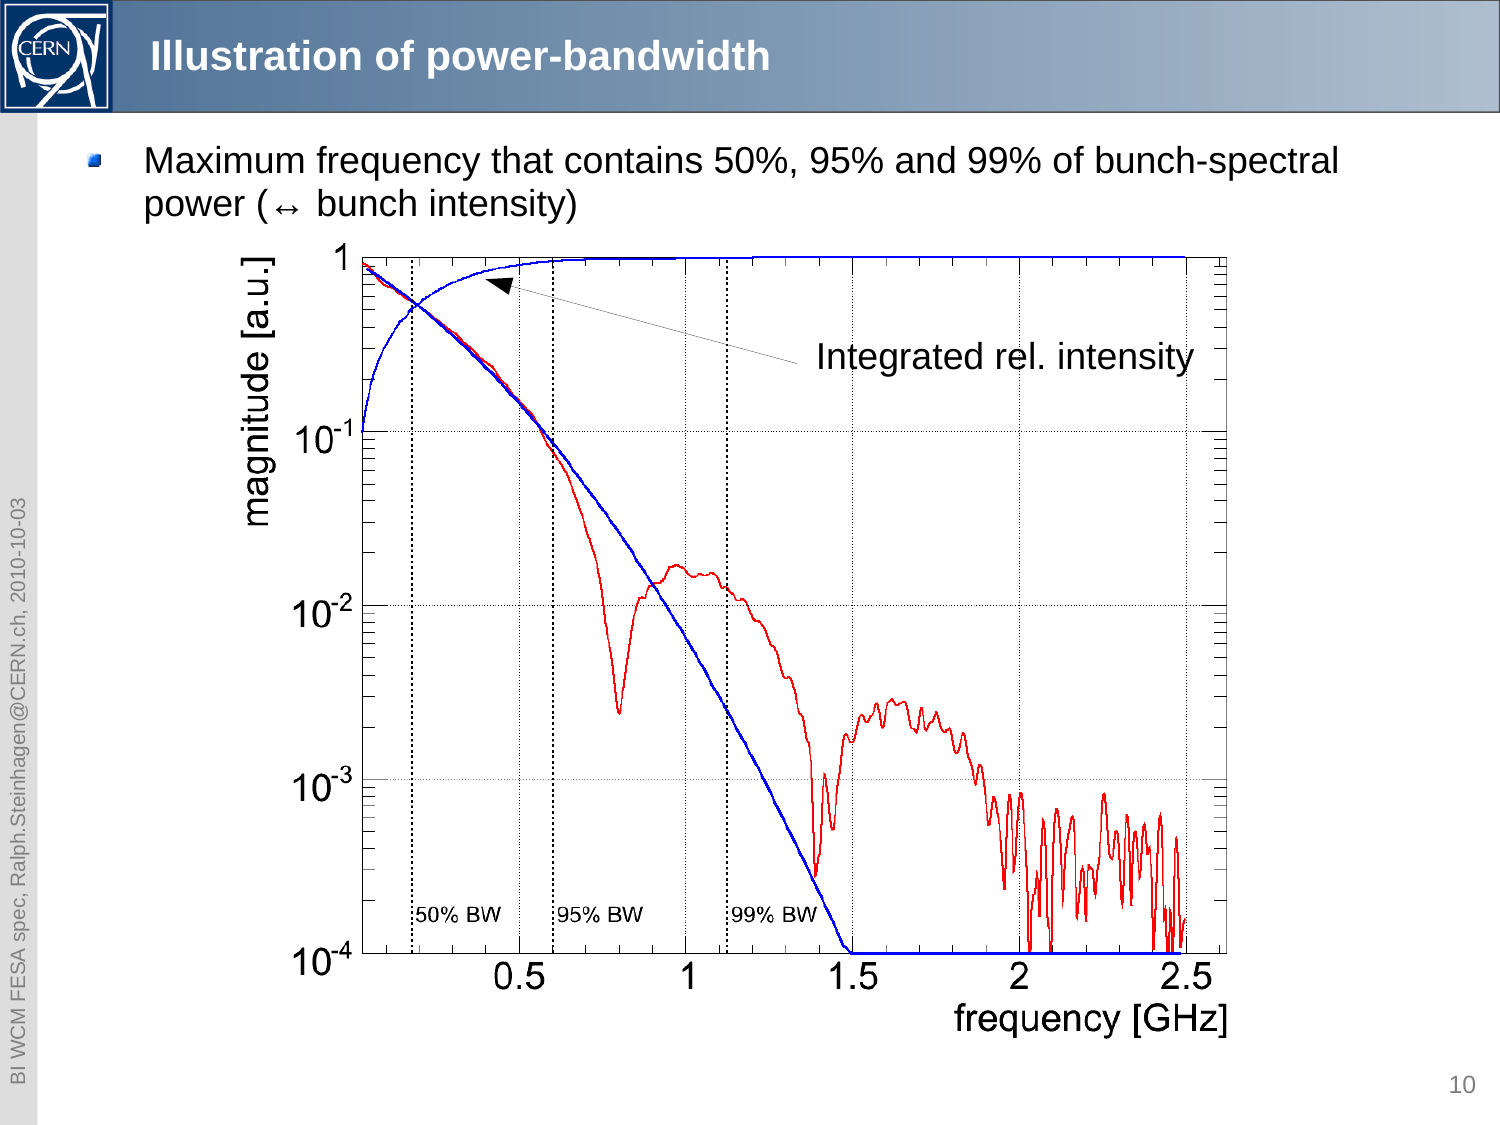

# Illustration of power-bandwidth
Maximum frequency that contains 50%, 95% and 99% of bunch-spectral power (↔ bunch intensity)
Integrated rel. intensity